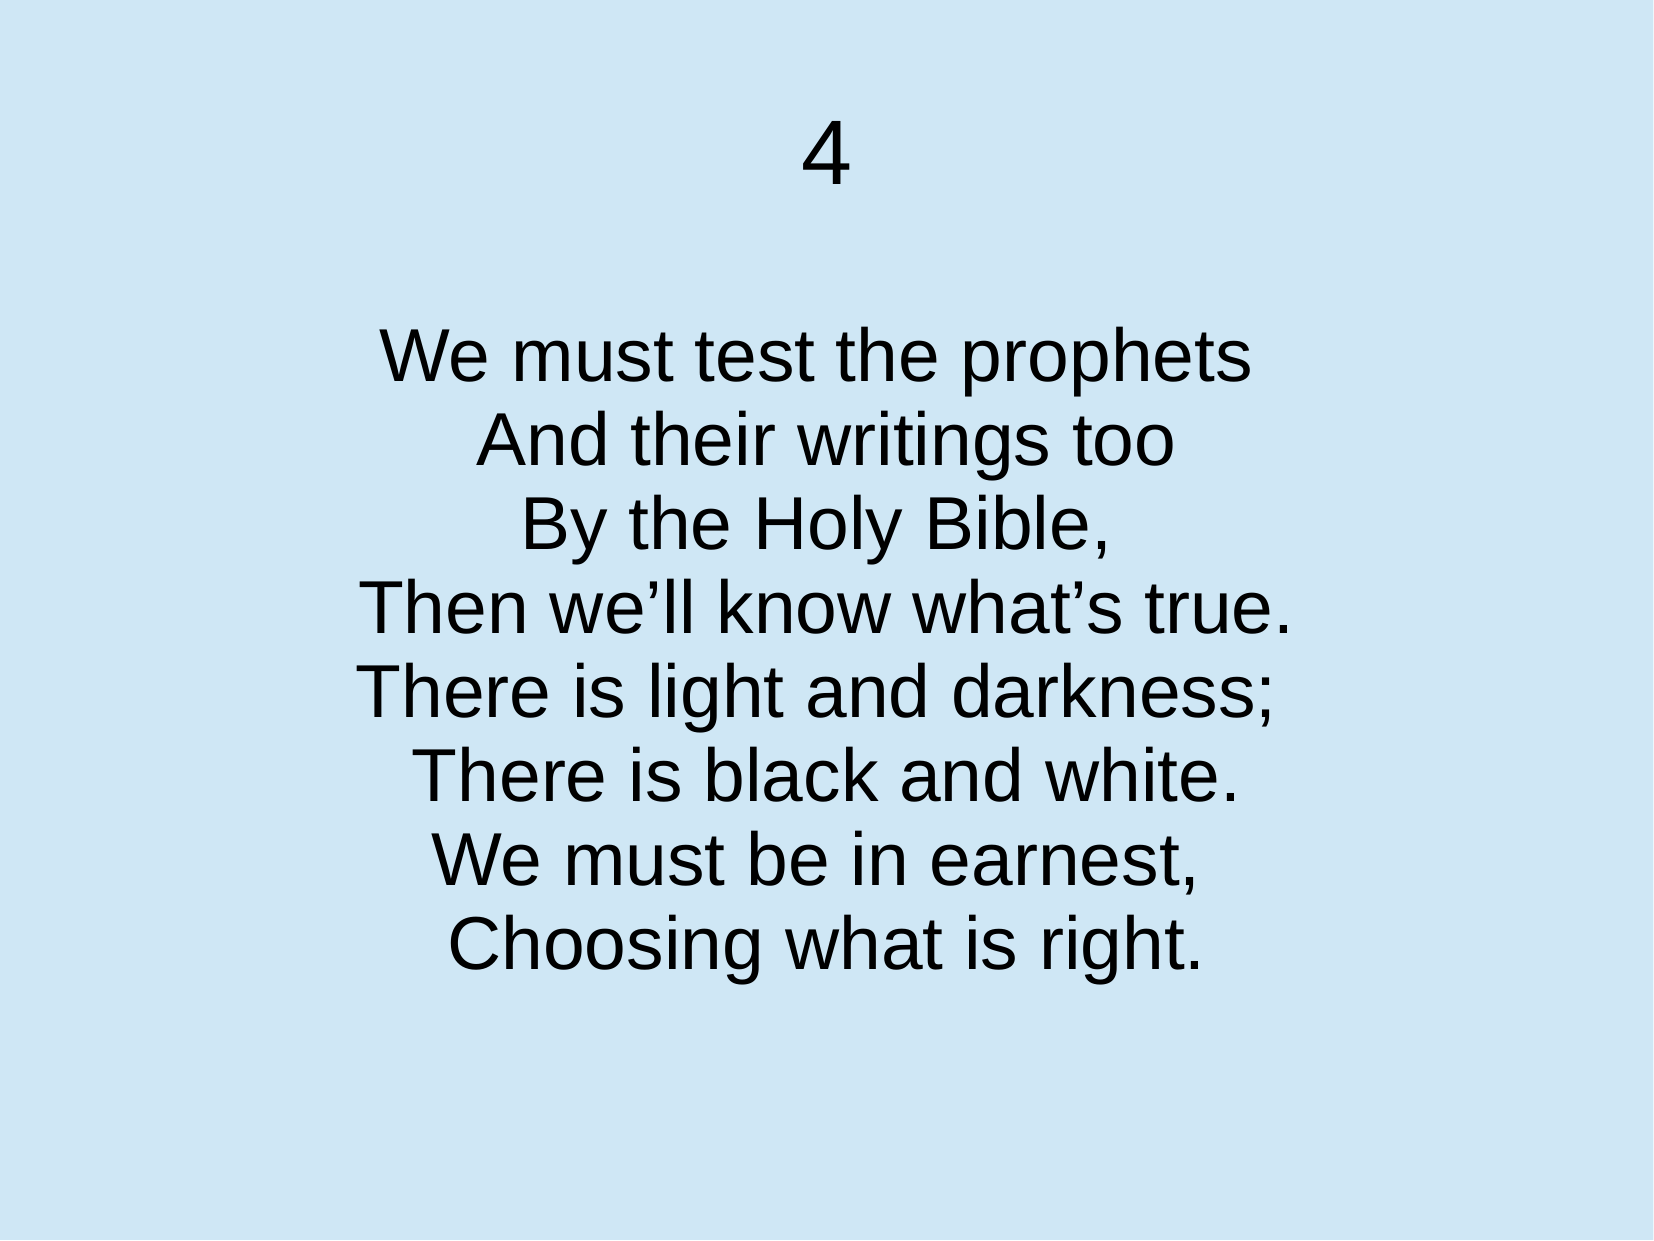

# 4
We must test the prophets
And their writings too
By the Holy Bible,
Then we’ll know what’s true.
There is light and darkness;
There is black and white.
We must be in earnest,
Choosing what is right.